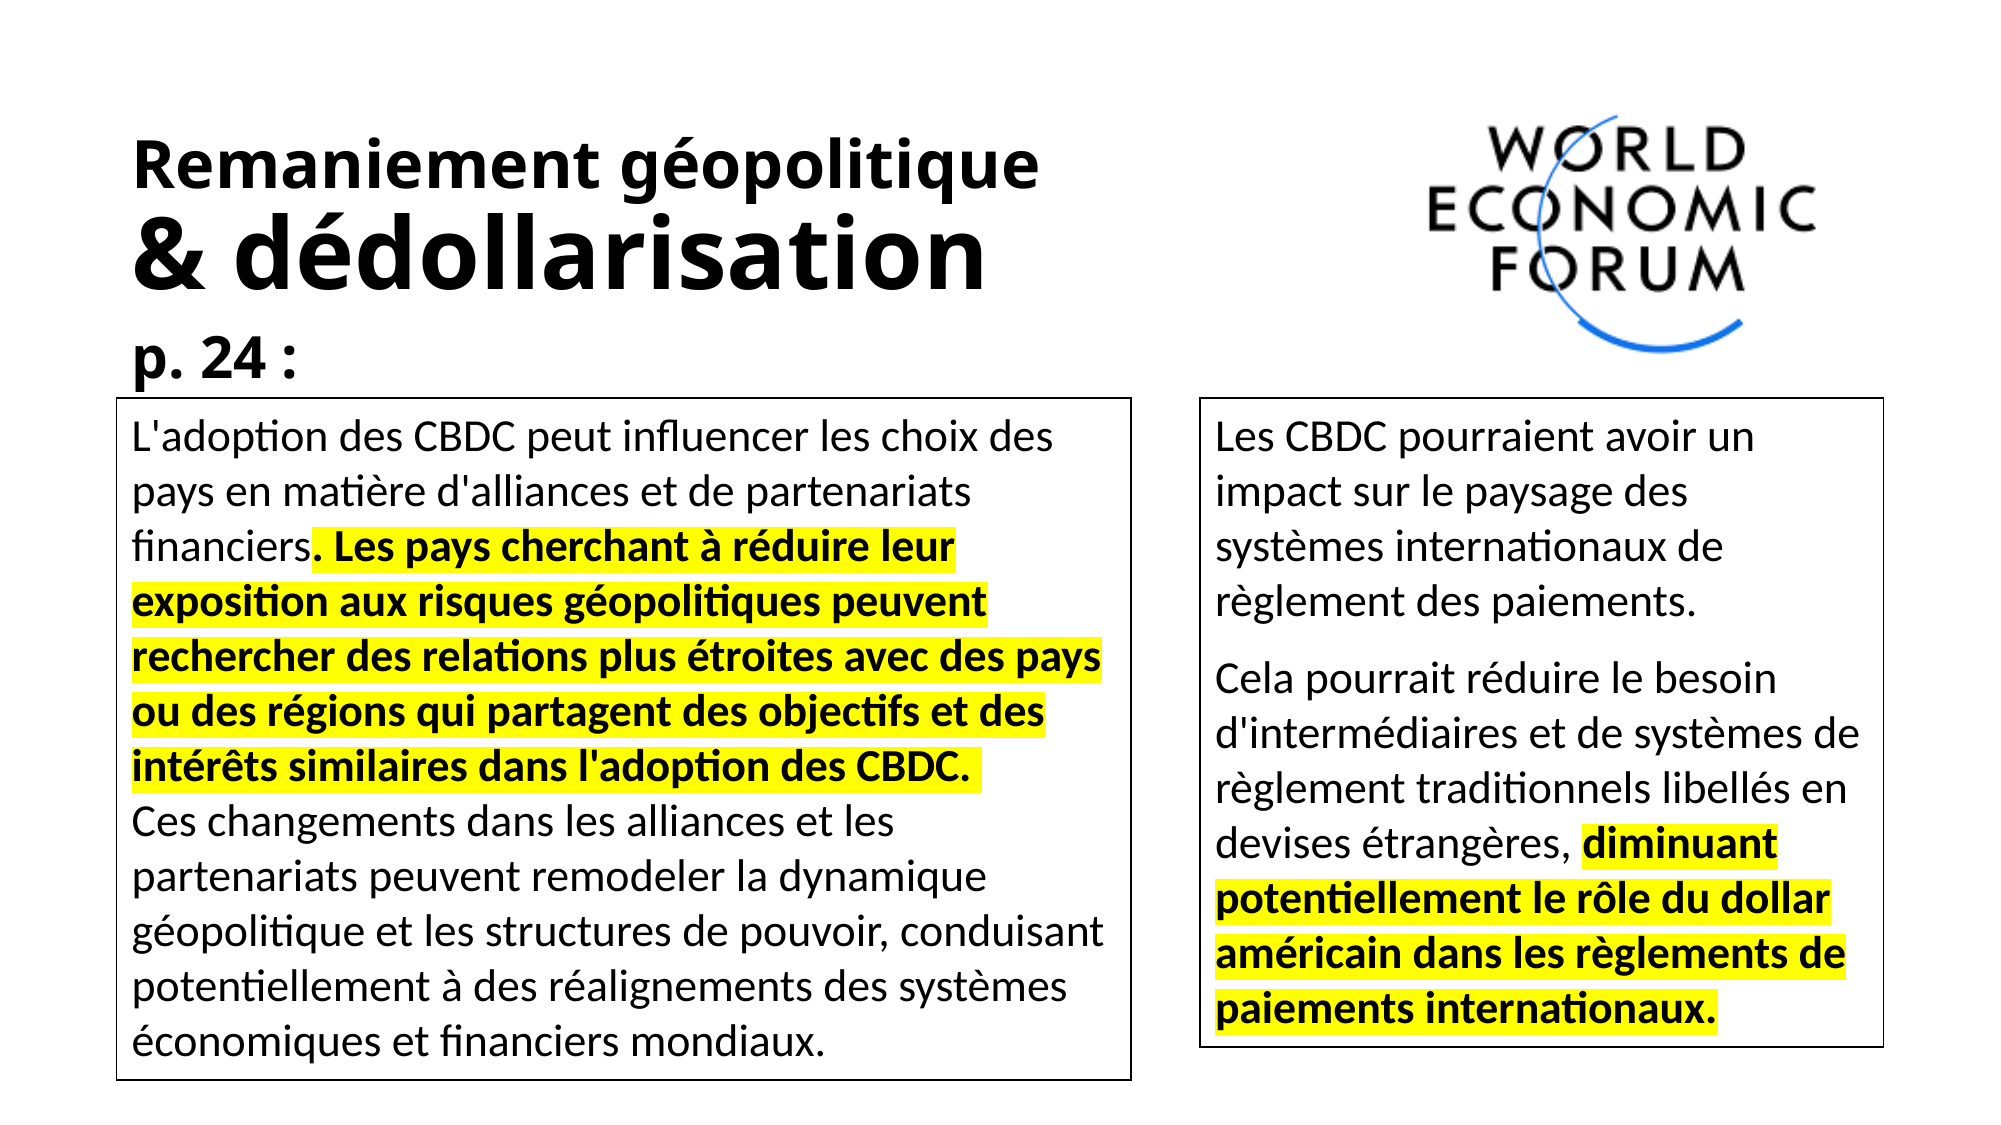

# Remaniement géopolitique & dédollarisation
p. 24 :
Les CBDC pourraient avoir un impact sur le paysage des systèmes internationaux de règlement des paiements.
Cela pourrait réduire le besoin d'intermédiaires et de systèmes de règlement traditionnels libellés en devises étrangères, diminuant potentiellement le rôle du dollar américain dans les règlements de paiements internationaux.
L'adoption des CBDC peut influencer les choix des pays en matière d'alliances et de partenariats financiers. Les pays cherchant à réduire leur exposition aux risques géopolitiques peuvent rechercher des relations plus étroites avec des pays ou des régions qui partagent des objectifs et des intérêts similaires dans l'adoption des CBDC.
Ces changements dans les alliances et les partenariats peuvent remodeler la dynamique géopolitique et les structures de pouvoir, conduisant potentiellement à des réalignements des systèmes économiques et financiers mondiaux.